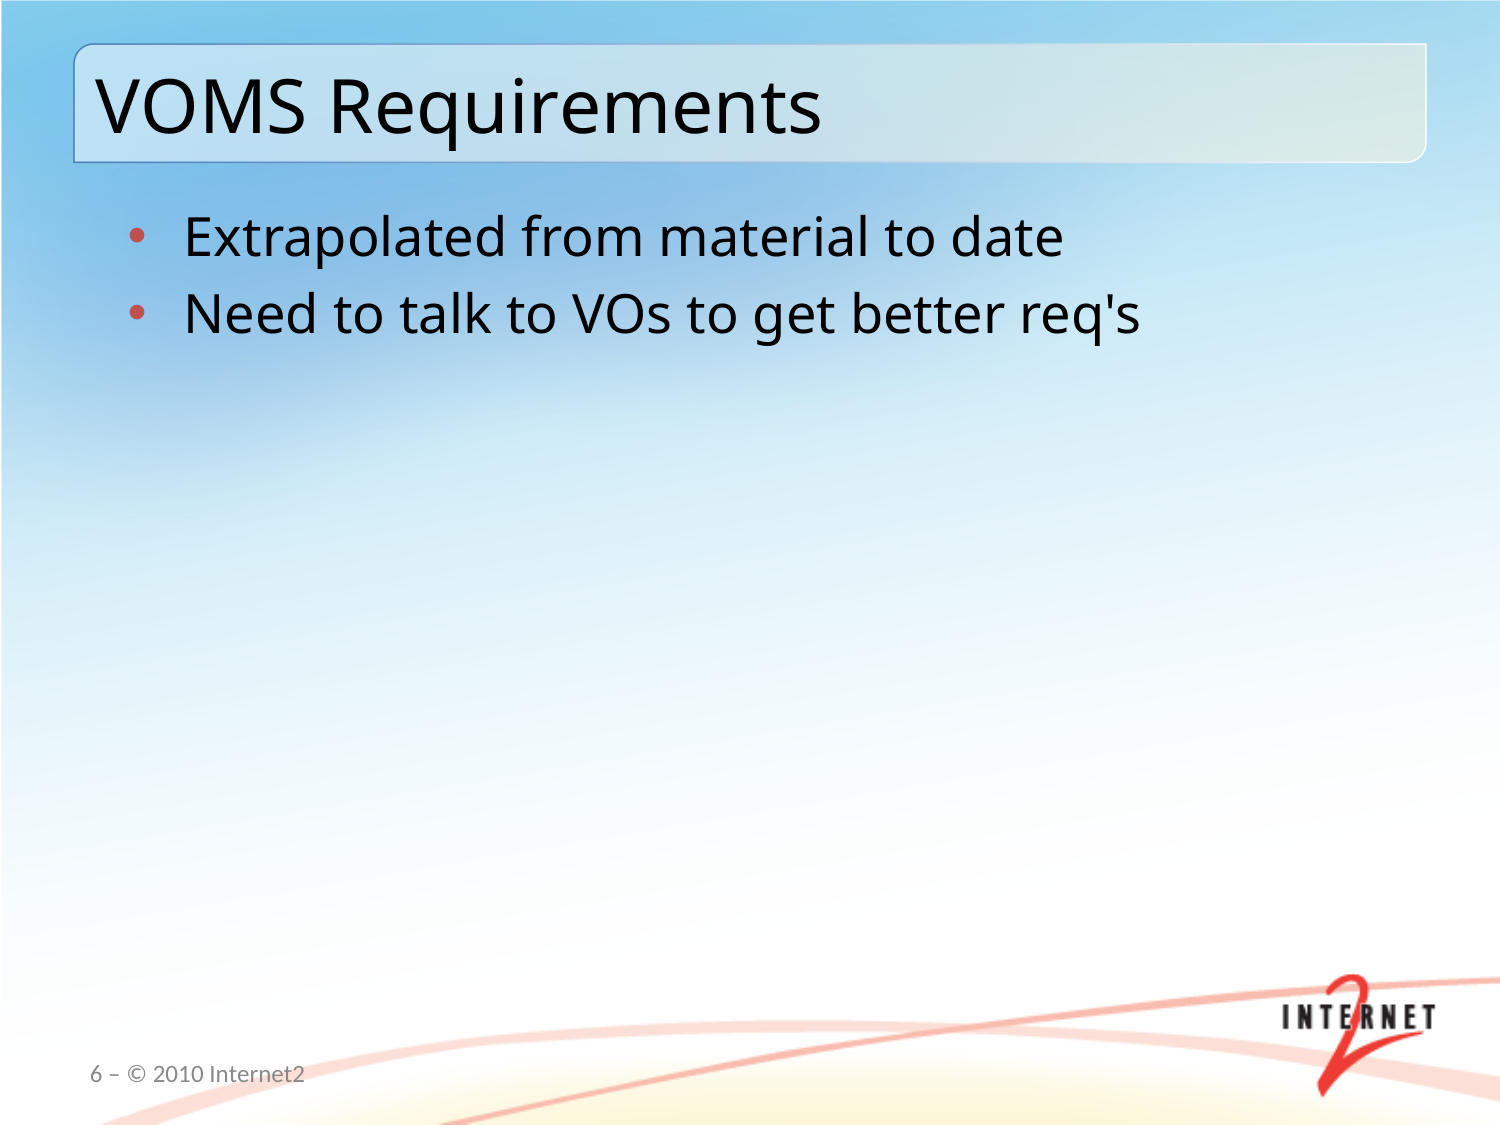

VOMS Requirements
# Extrapolated from material to date
Need to talk to VOs to get better req's
 – © 2010 Internet2